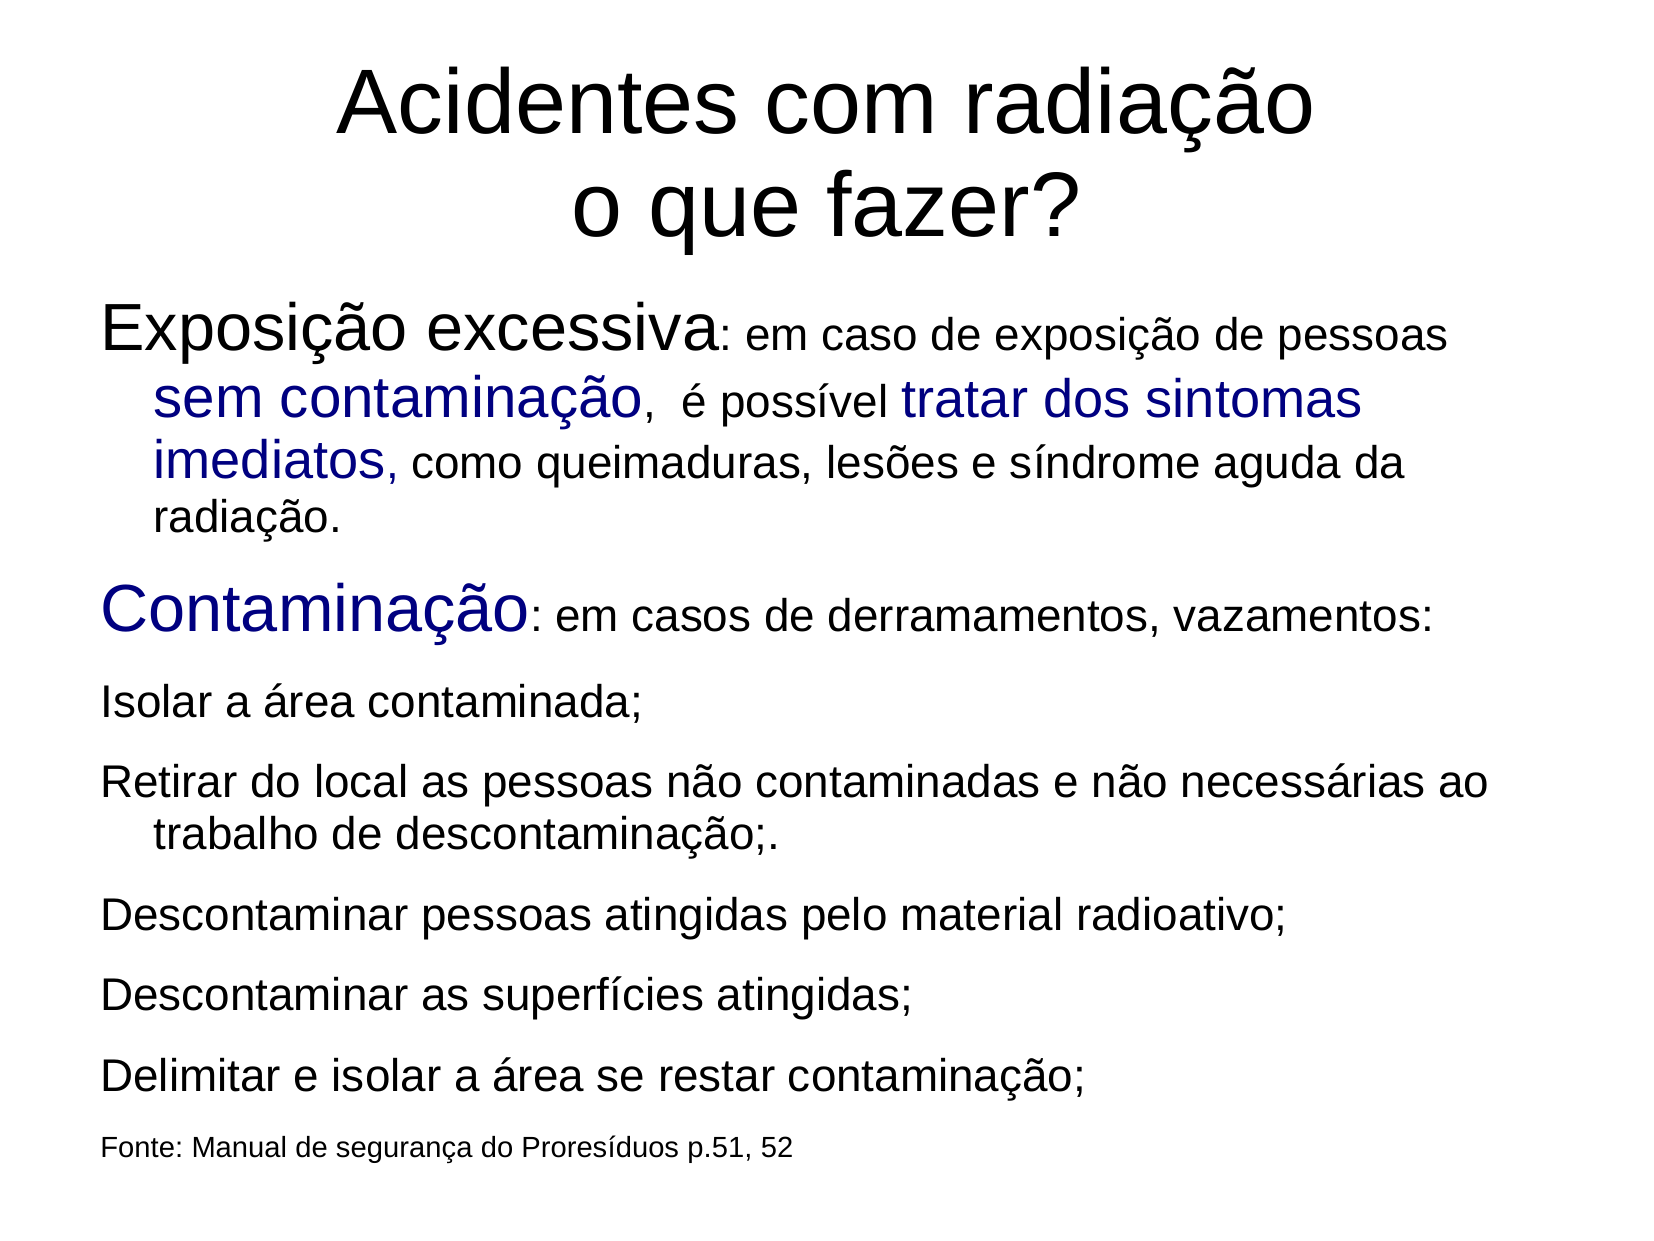

# Acidentes com radiação o que fazer?
Exposição excessiva: em caso de exposição de pessoas sem contaminação, é possível tratar dos sintomas imediatos, como queimaduras, lesões e síndrome aguda da radiação.
Contaminação: em casos de derramamentos, vazamentos:
Isolar a área contaminada;
Retirar do local as pessoas não contaminadas e não necessárias ao trabalho de descontaminação;.
Descontaminar pessoas atingidas pelo material radioativo;
Descontaminar as superfícies atingidas;
Delimitar e isolar a área se restar contaminação;
Fonte: Manual de segurança do Proresíduos p.51, 52